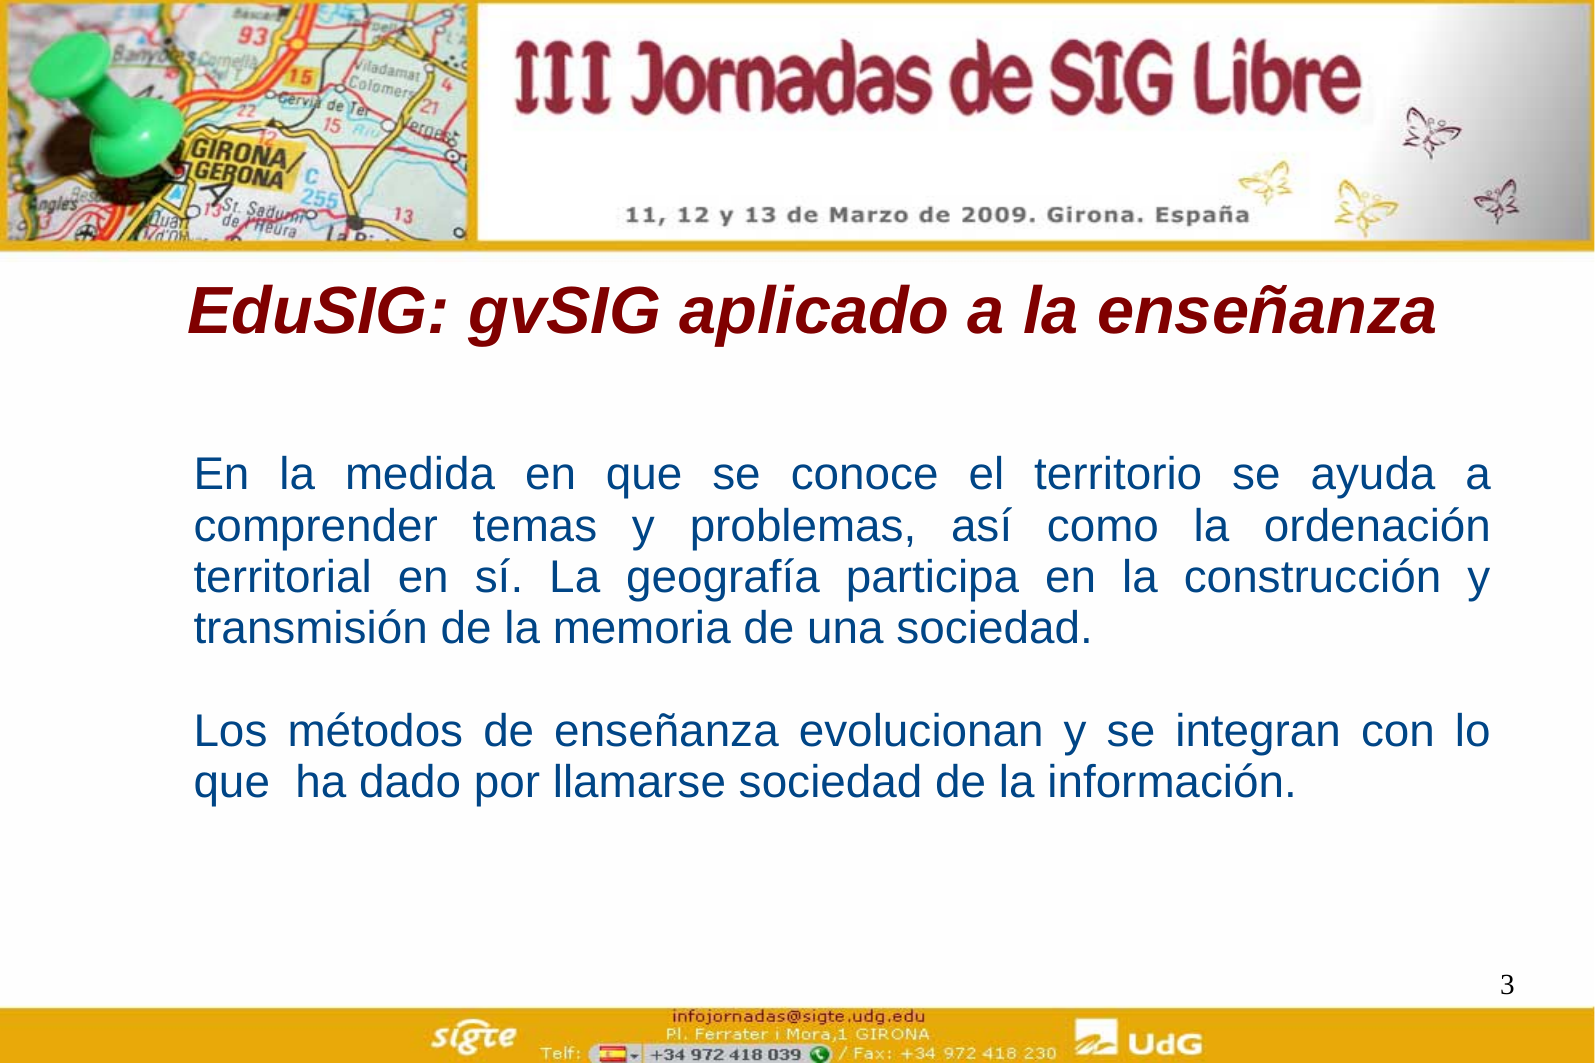

EduSIG: gvSIG aplicado a la enseñanza
En la medida en que se conoce el territorio se ayuda a comprender temas y problemas, así como la ordenación territorial en sí. La geografía participa en la construcción y transmisión de la memoria de una sociedad.
Los métodos de enseñanza evolucionan y se integran con lo que ha dado por llamarse sociedad de la información.
3